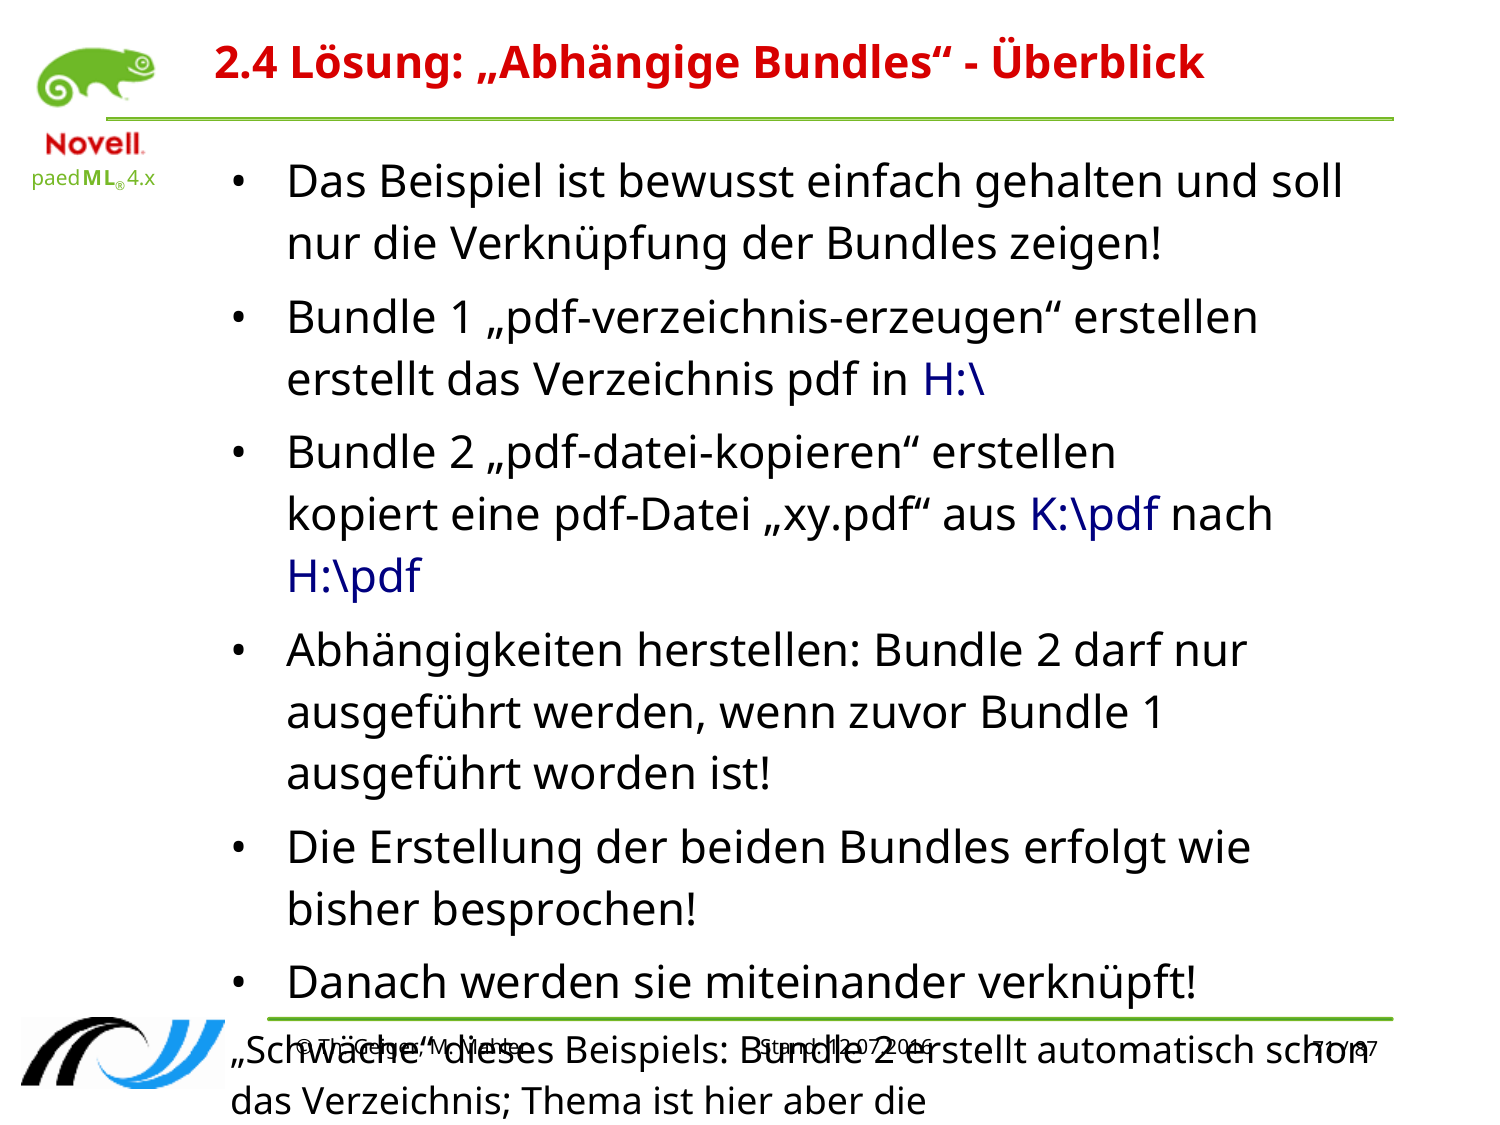

# 2.4 Lösung: „Abhängige Bundles“ - Überblick
Das Beispiel ist bewusst einfach gehalten und soll nur die Verknüpfung der Bundles zeigen!
Bundle 1 „pdf-verzeichnis-erzeugen“ erstellen
erstellt das Verzeichnis pdf in H:\
Bundle 2 „pdf-datei-kopieren“ erstellen
kopiert eine pdf-Datei „xy.pdf“ aus K:\pdf nach H:\pdf
Abhängigkeiten herstellen: Bundle 2 darf nur ausgeführt werden, wenn zuvor Bundle 1 ausgeführt worden ist!
Die Erstellung der beiden Bundles erfolgt wie bisher besprochen!
Danach werden sie miteinander verknüpft!
„Schwäche“ dieses Beispiels: Bundle 2 erstellt automatisch schon das Verzeichnis; Thema ist hier aber die „Anwendungsabhängigkeit“!
© Th. Geiger, M. Mahler
12.07.2016
71